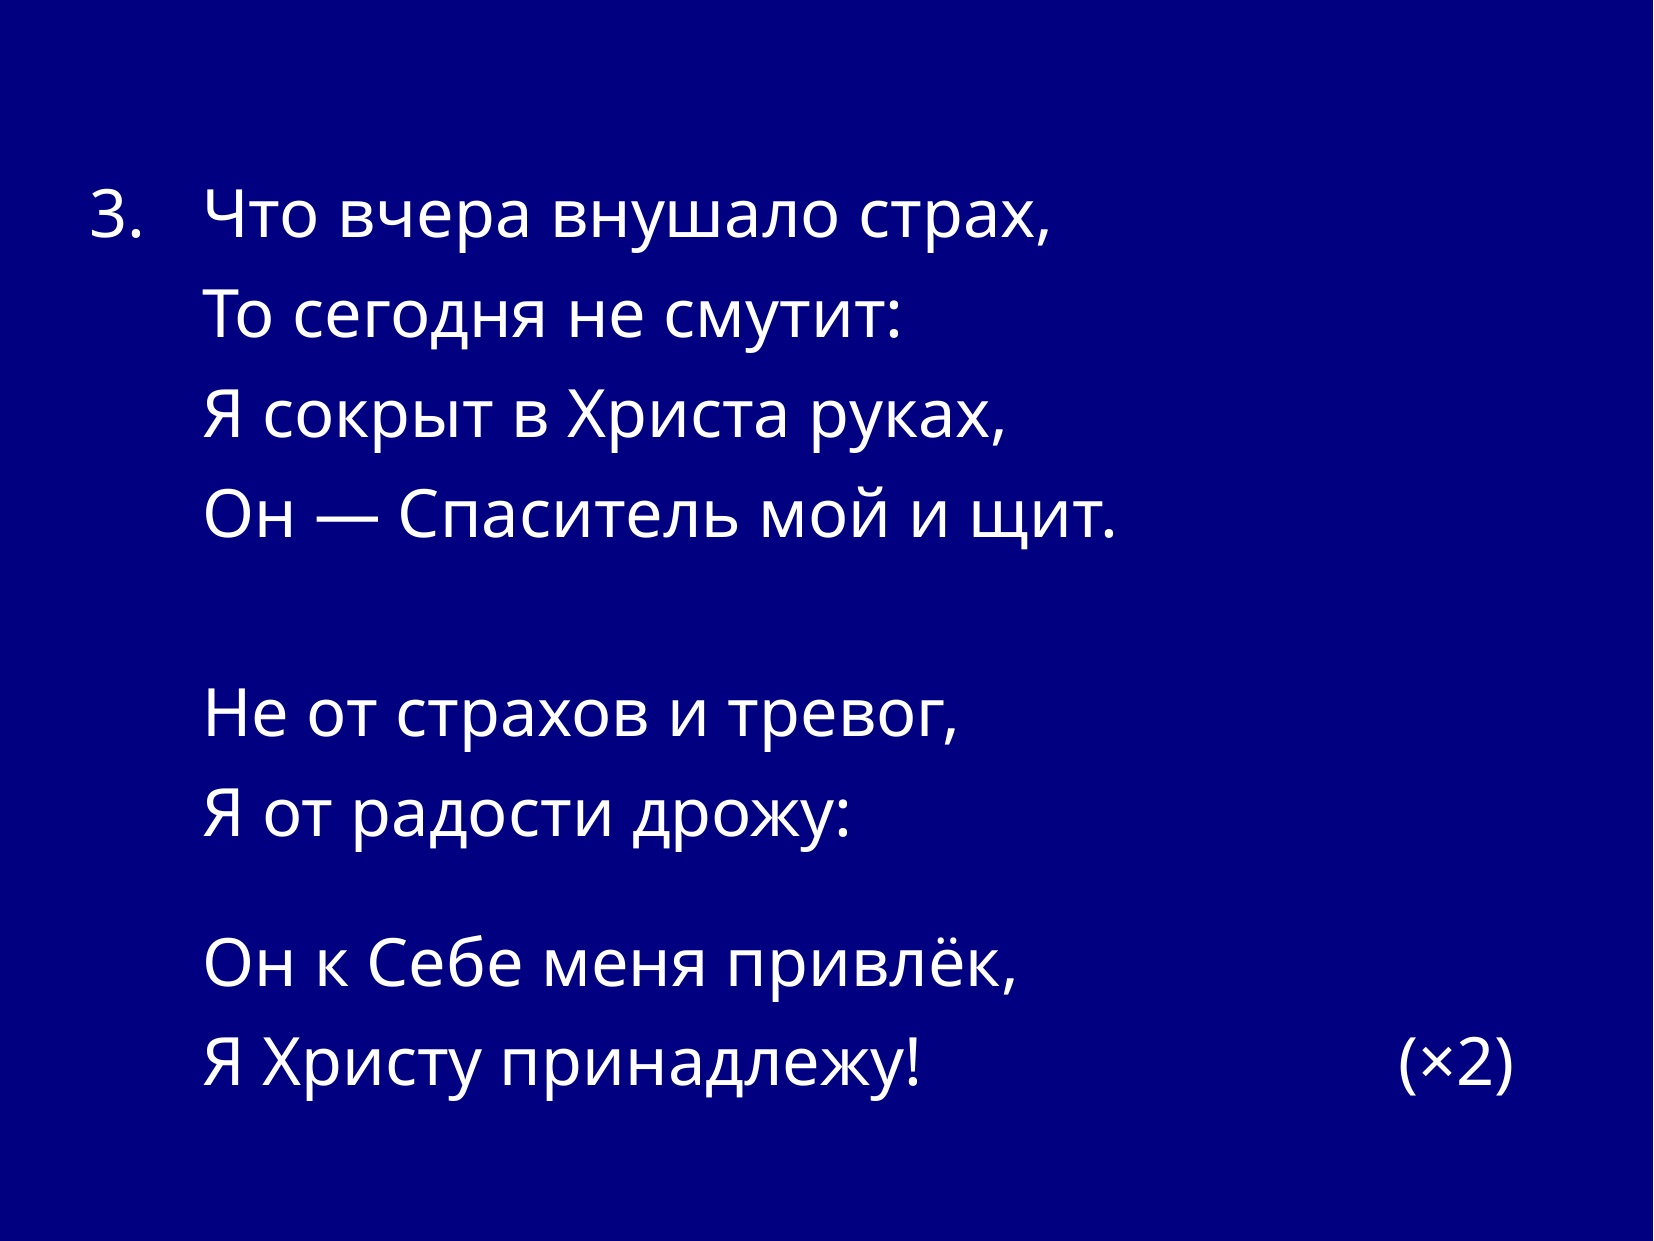

3.	Что вчера внушало страх,
	То сегодня не смутит:
	Я сокрыт в Христа руках,
	Он — Спаситель мой и щит.
	Не от страхов и тревог,
	Я от радости дрожу:
	Он к Себе меня привлёк,
	Я Христу принадлежу!	(×2)